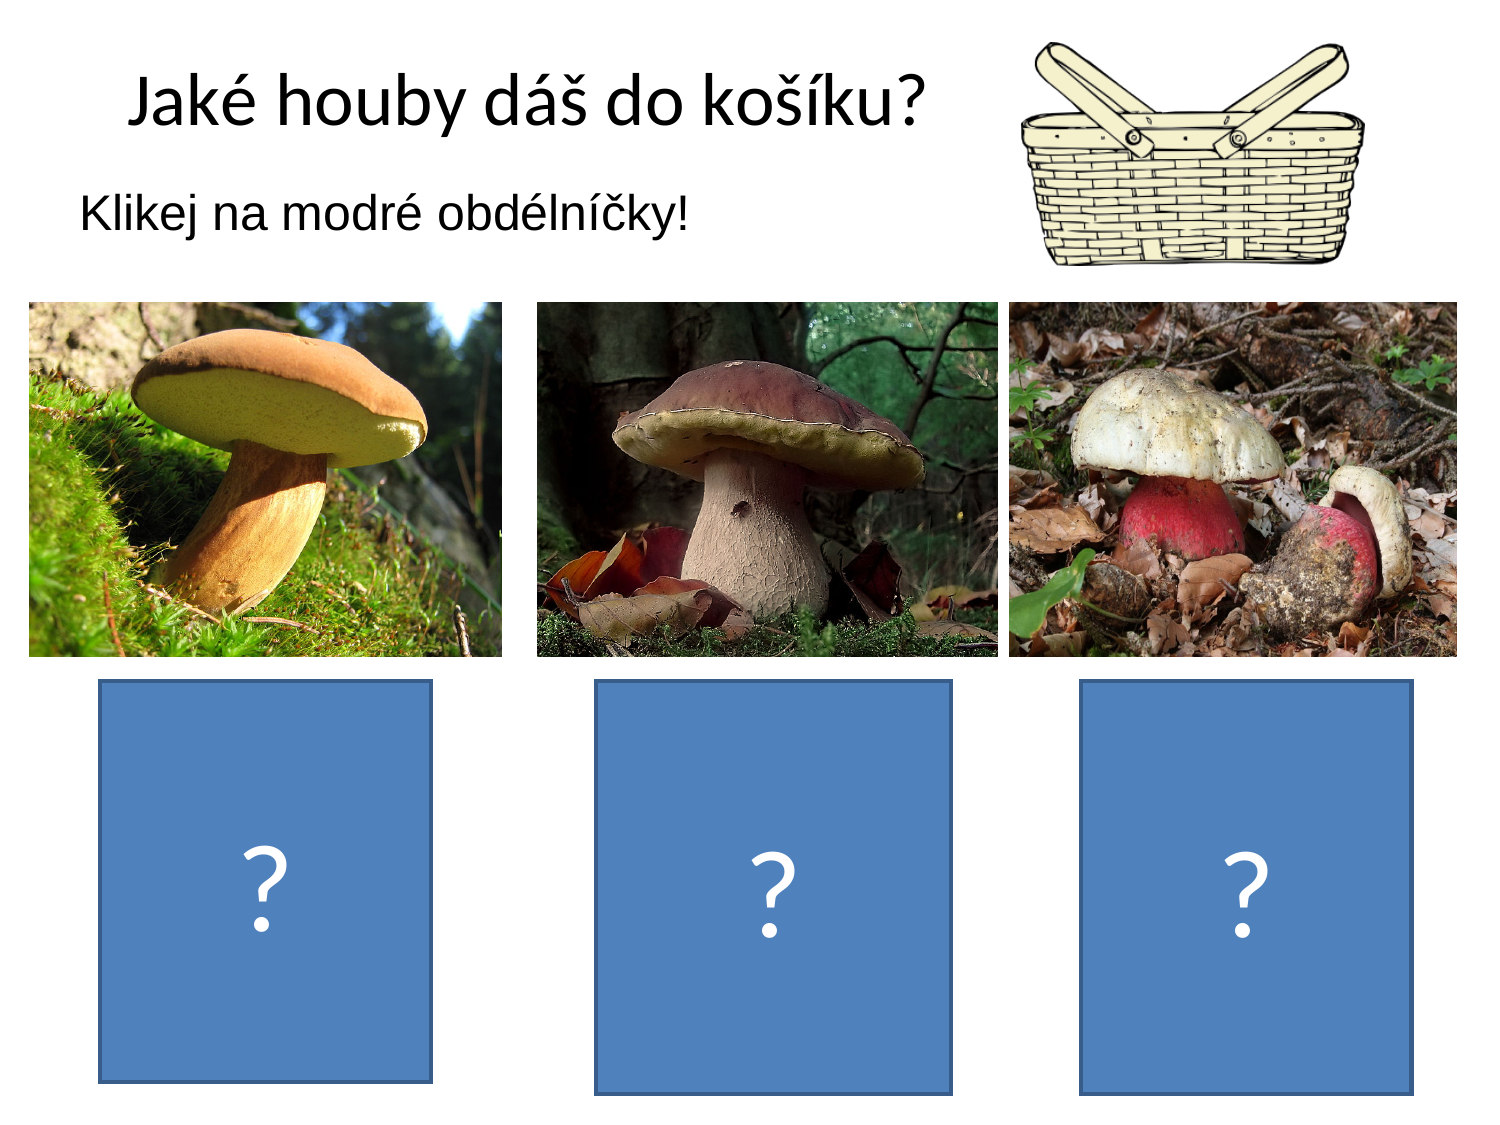

Jaké houby dáš do košíku?
Klikej na modré obdélníčky!
?
?
?
Správně!
Hřib hnědý
Správně!
Hřib smrkový
Špatně!
Hřib satan